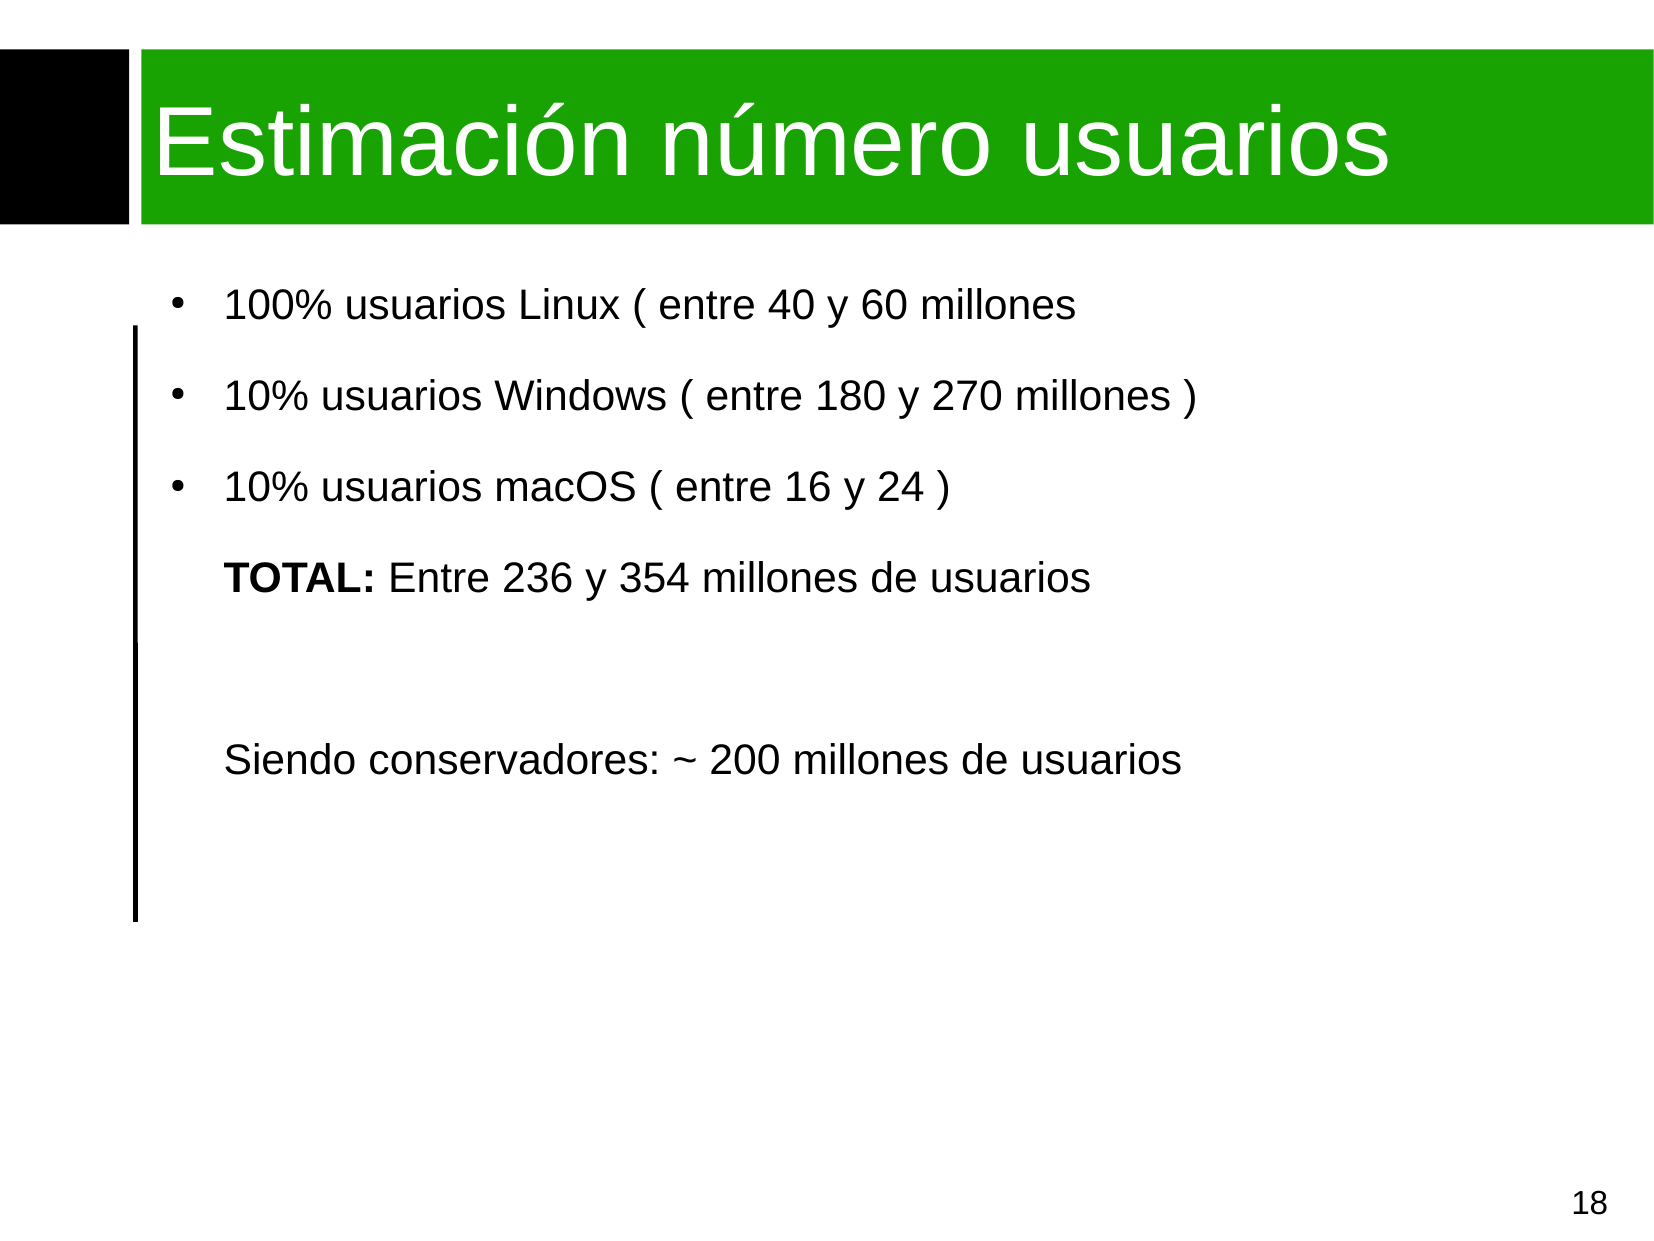

# Estimación número usuarios
100% usuarios Linux ( entre 40 y 60 millones
10% usuarios Windows ( entre 180 y 270 millones )
10% usuarios macOS ( entre 16 y 24 )
TOTAL: Entre 236 y 354 millones de usuarios
Siendo conservadores: ~ 200 millones de usuarios